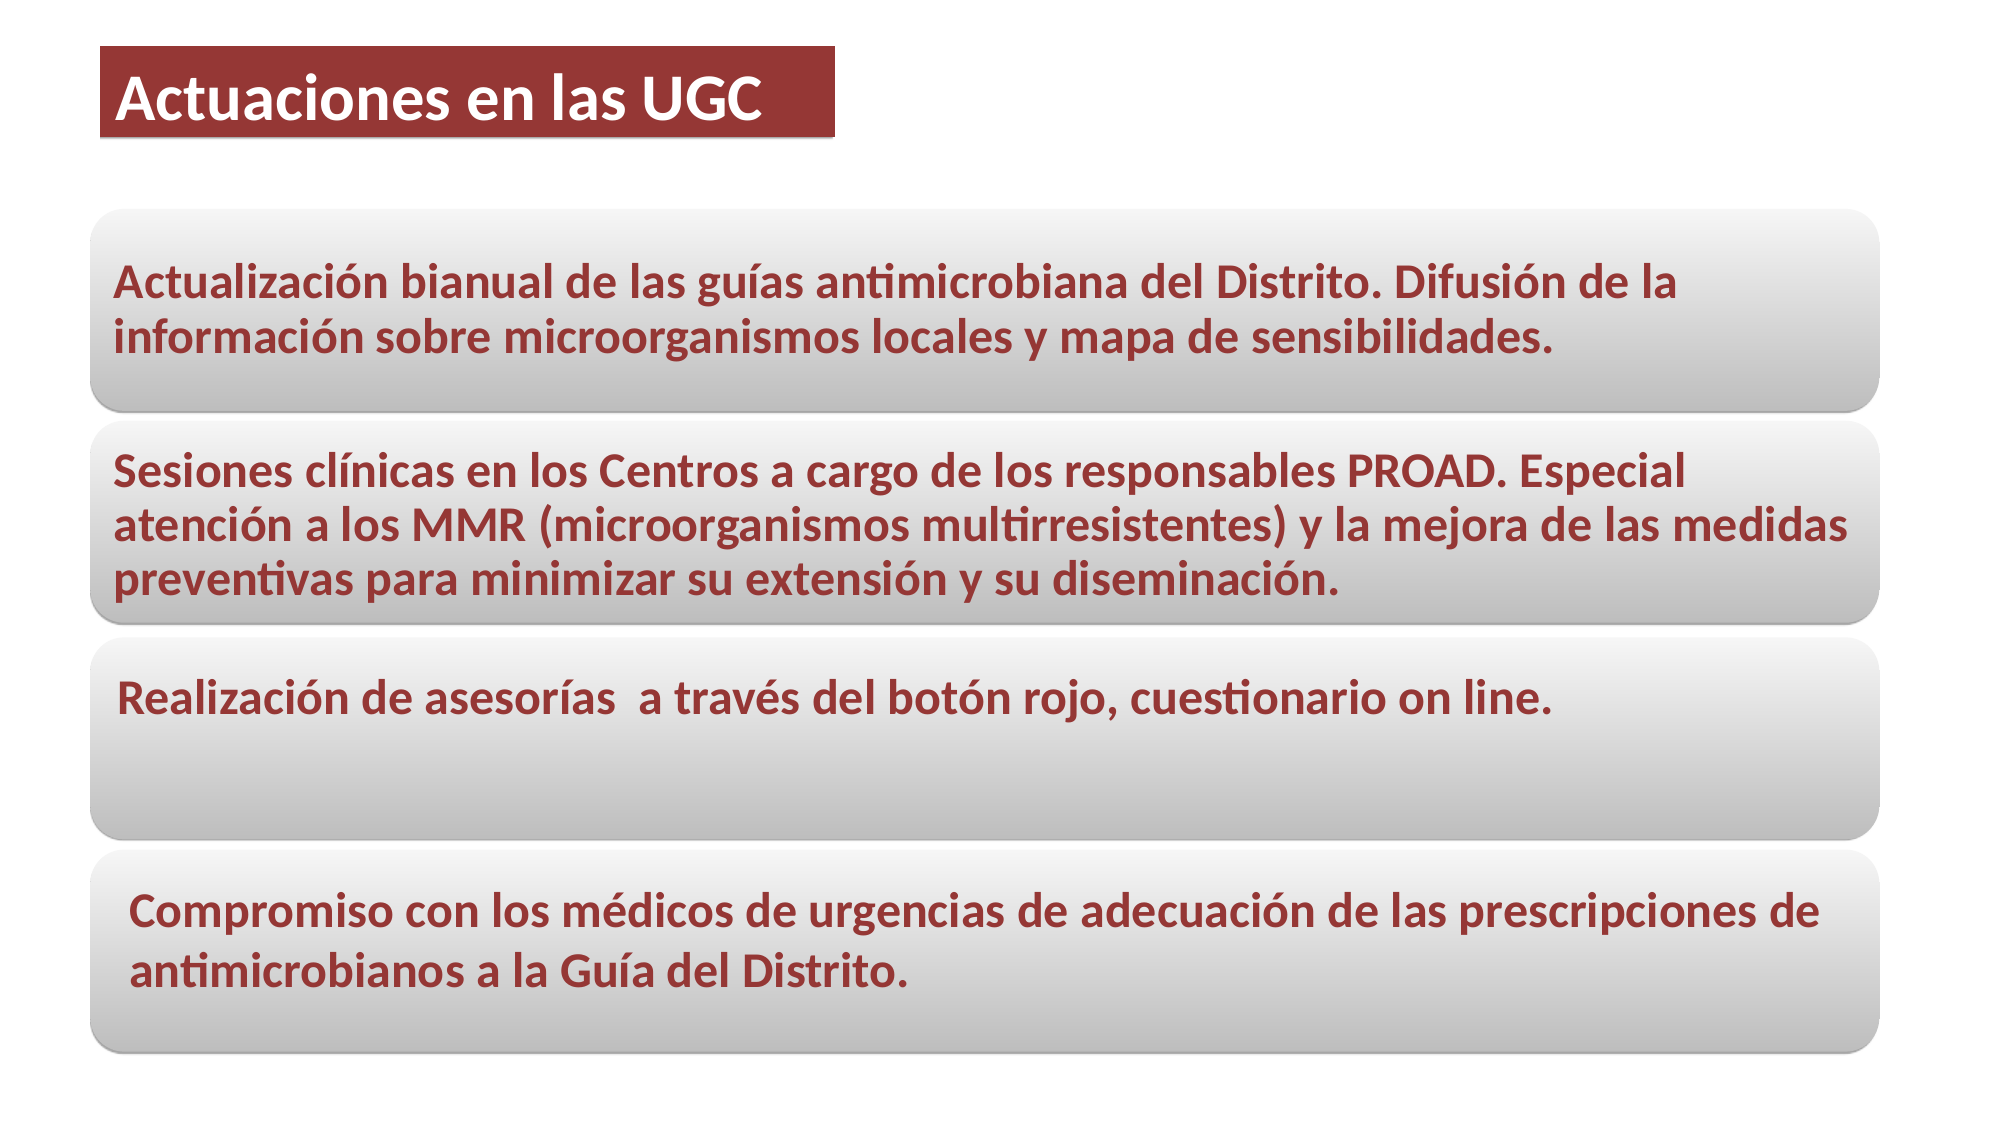

Actuaciones en las UGC
Actualización bianual de las guías antimicrobiana del Distrito. Difusión de la información sobre microorganismos locales y mapa de sensibilidades.
Sesiones clínicas en los Centros a cargo de los responsables PROAD. Especial atención a los MMR (microorganismos multirresistentes) y la mejora de las medidas preventivas para minimizar su extensión y su diseminación.
Realización de asesorías a través del botón rojo, cuestionario on line.
Compromiso con los médicos de urgencias de adecuación de las prescripciones de antimicrobianos a la Guía del Distrito.